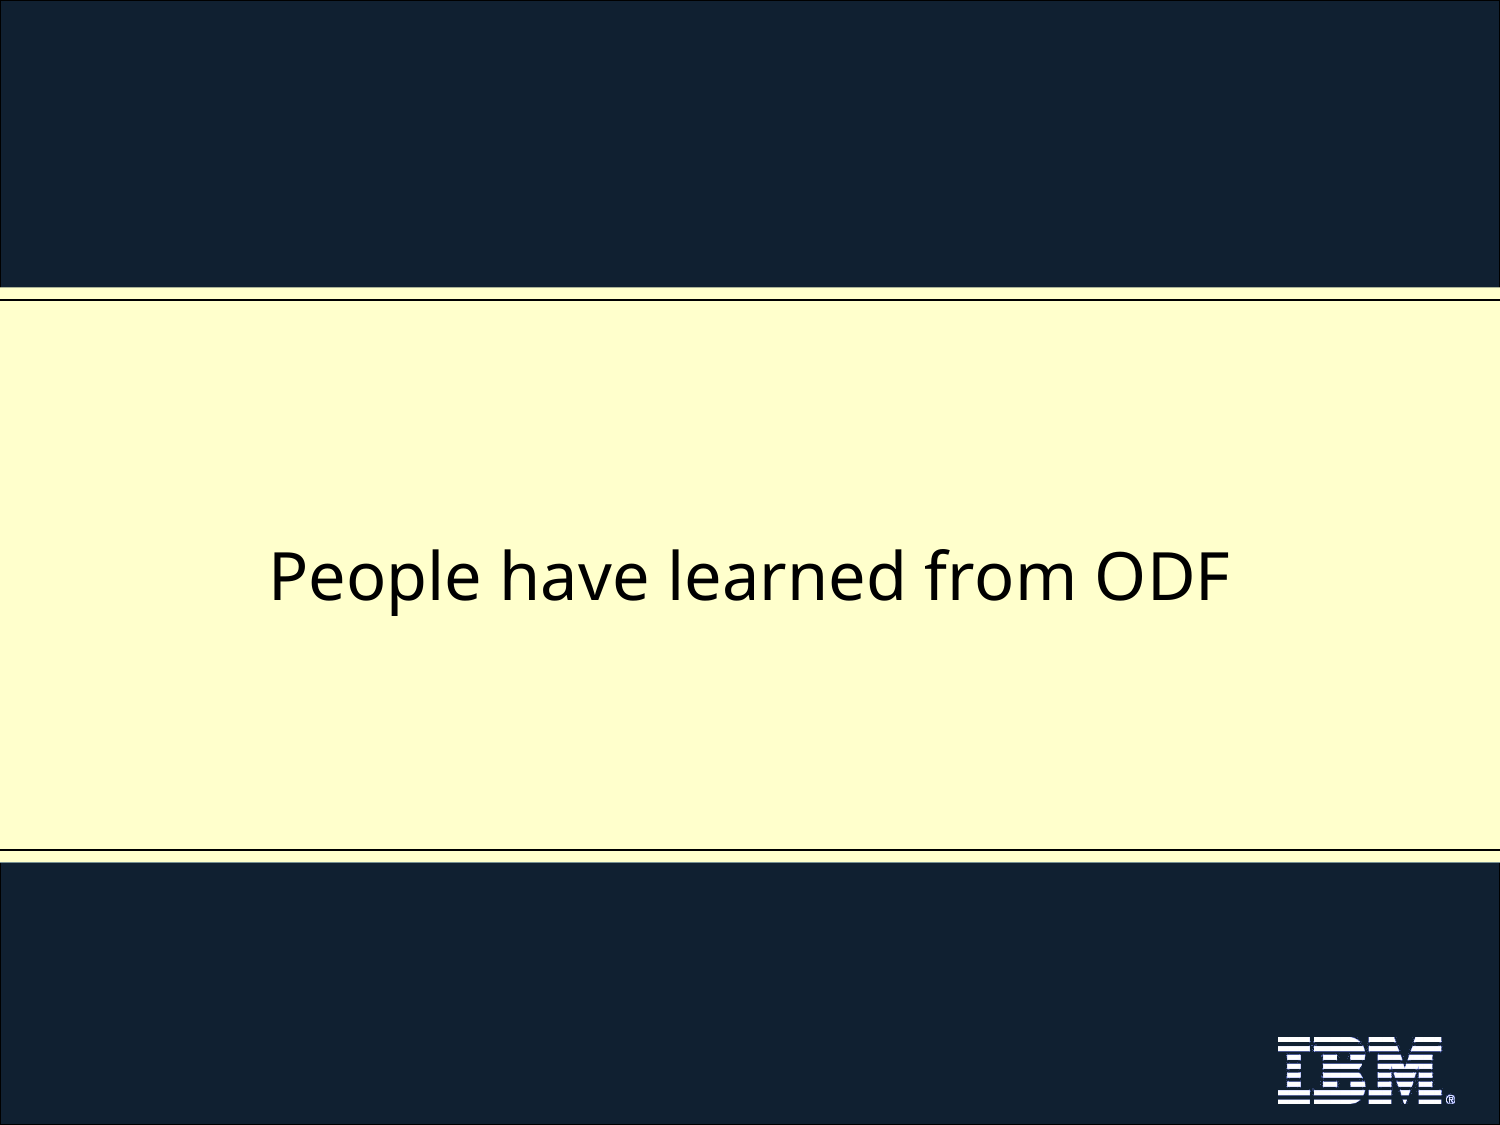

People have learned from ODF
# Characteristics of “open”